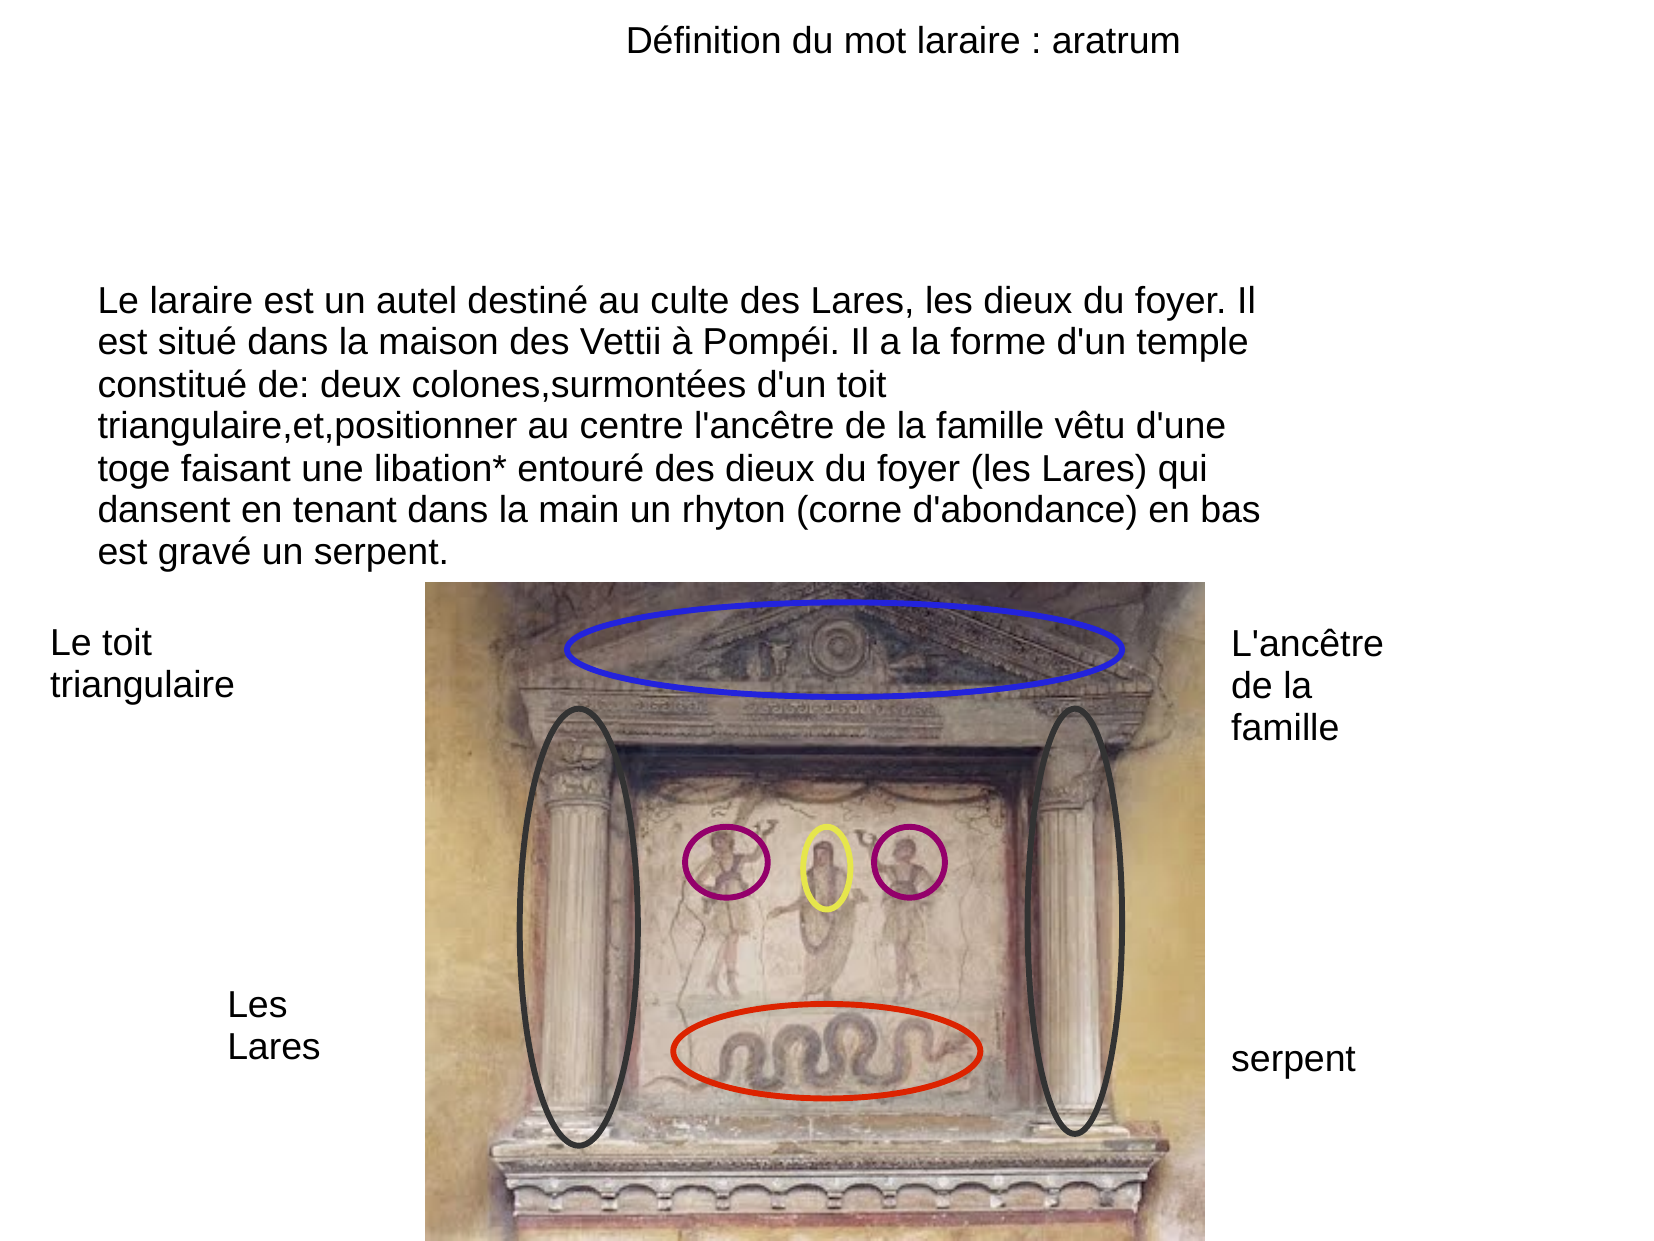

Définition du mot laraire : aratrum
Le laraire est un autel destiné au culte des Lares, les dieux du foyer. Il est situé dans la maison des Vettii à Pompéi. Il a la forme d'un temple constitué de: deux colones,surmontées d'un toit triangulaire,et,positionner au centre l'ancêtre de la famille vêtu d'une toge faisant une libation* entouré des dieux du foyer (les Lares) qui dansent en tenant dans la main un rhyton (corne d'abondance) en bas est gravé un serpent.
Le toit triangulaire
L'ancêtre de la famille
Les Lares
serpent